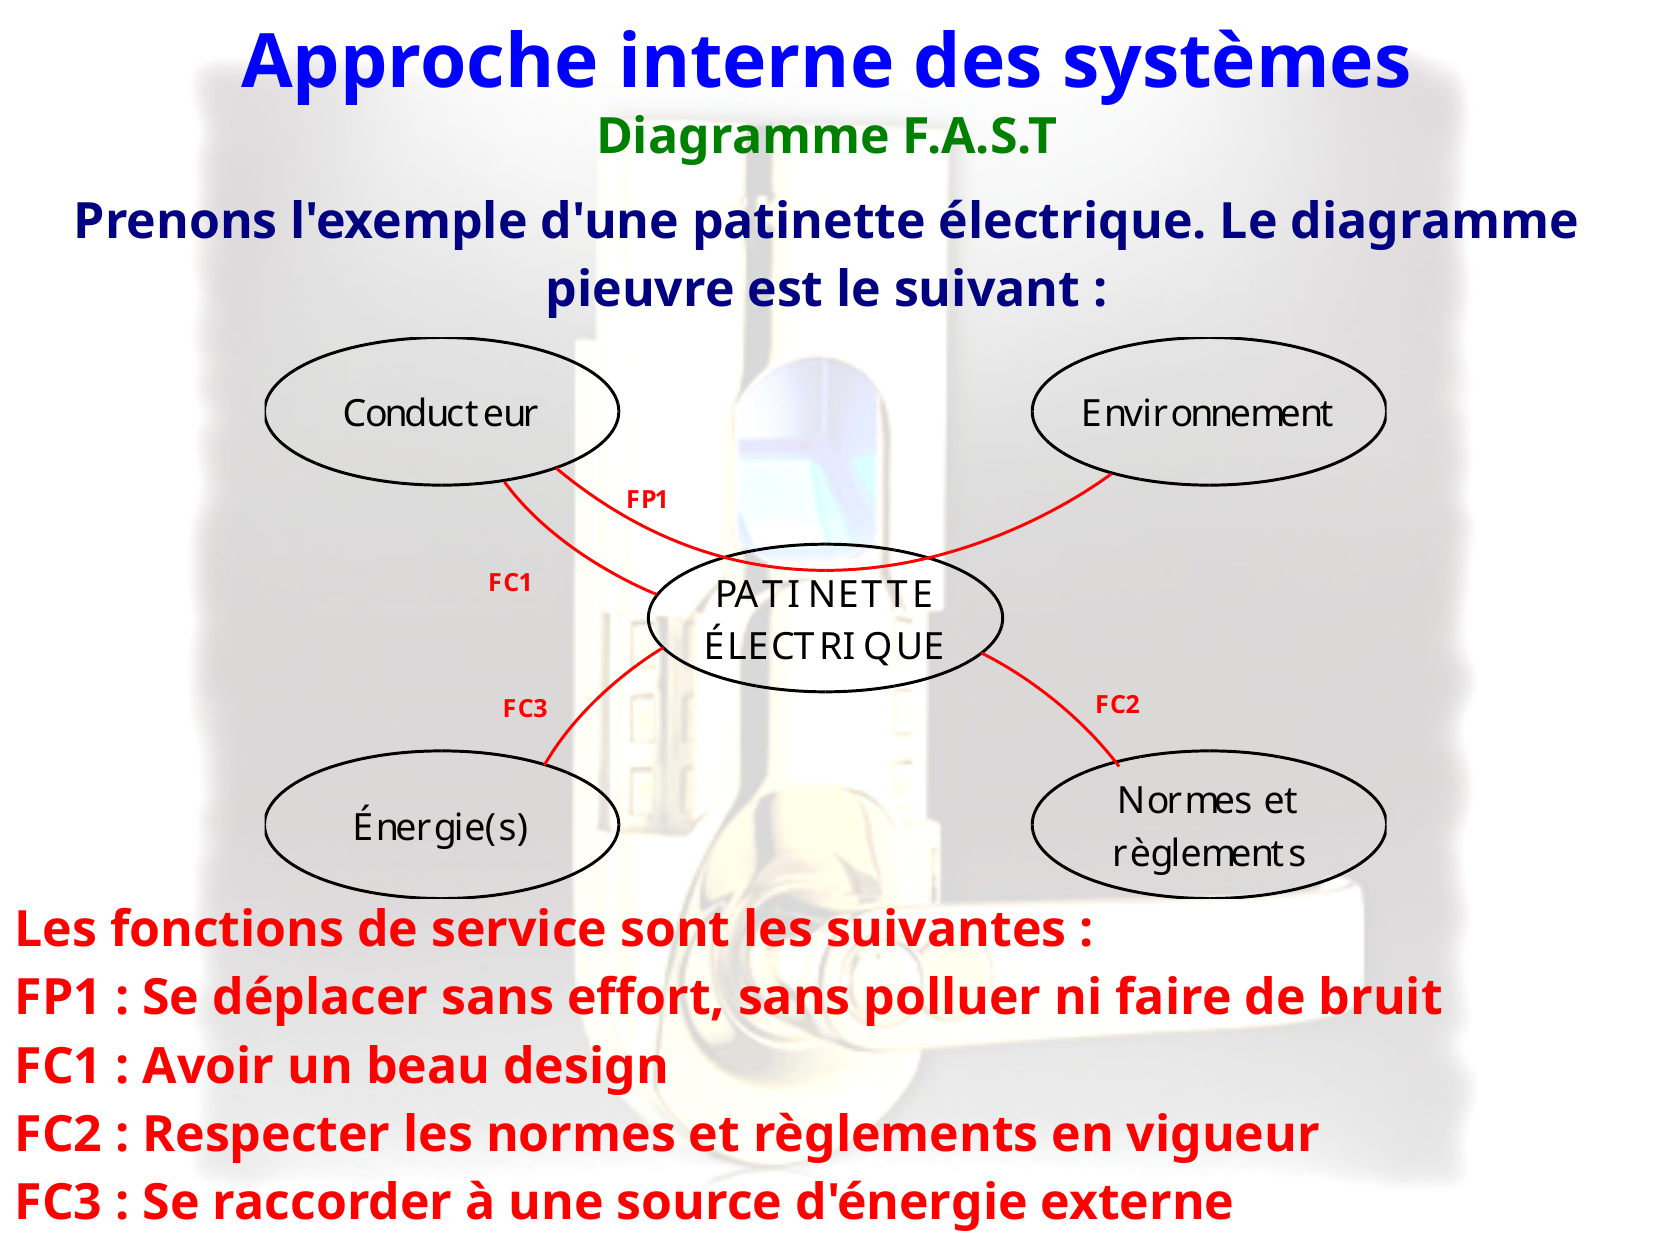

Diagramme F.A.S.T
Prenons l'exemple d'une patinette électrique. Le diagramme pieuvre est le suivant :
Les fonctions de service sont les suivantes :
FP1 : Se déplacer sans effort, sans polluer ni faire de bruit
FC1 : Avoir un beau design
FC2 : Respecter les normes et règlements en vigueur
FC3 : Se raccorder à une source d'énergie externe